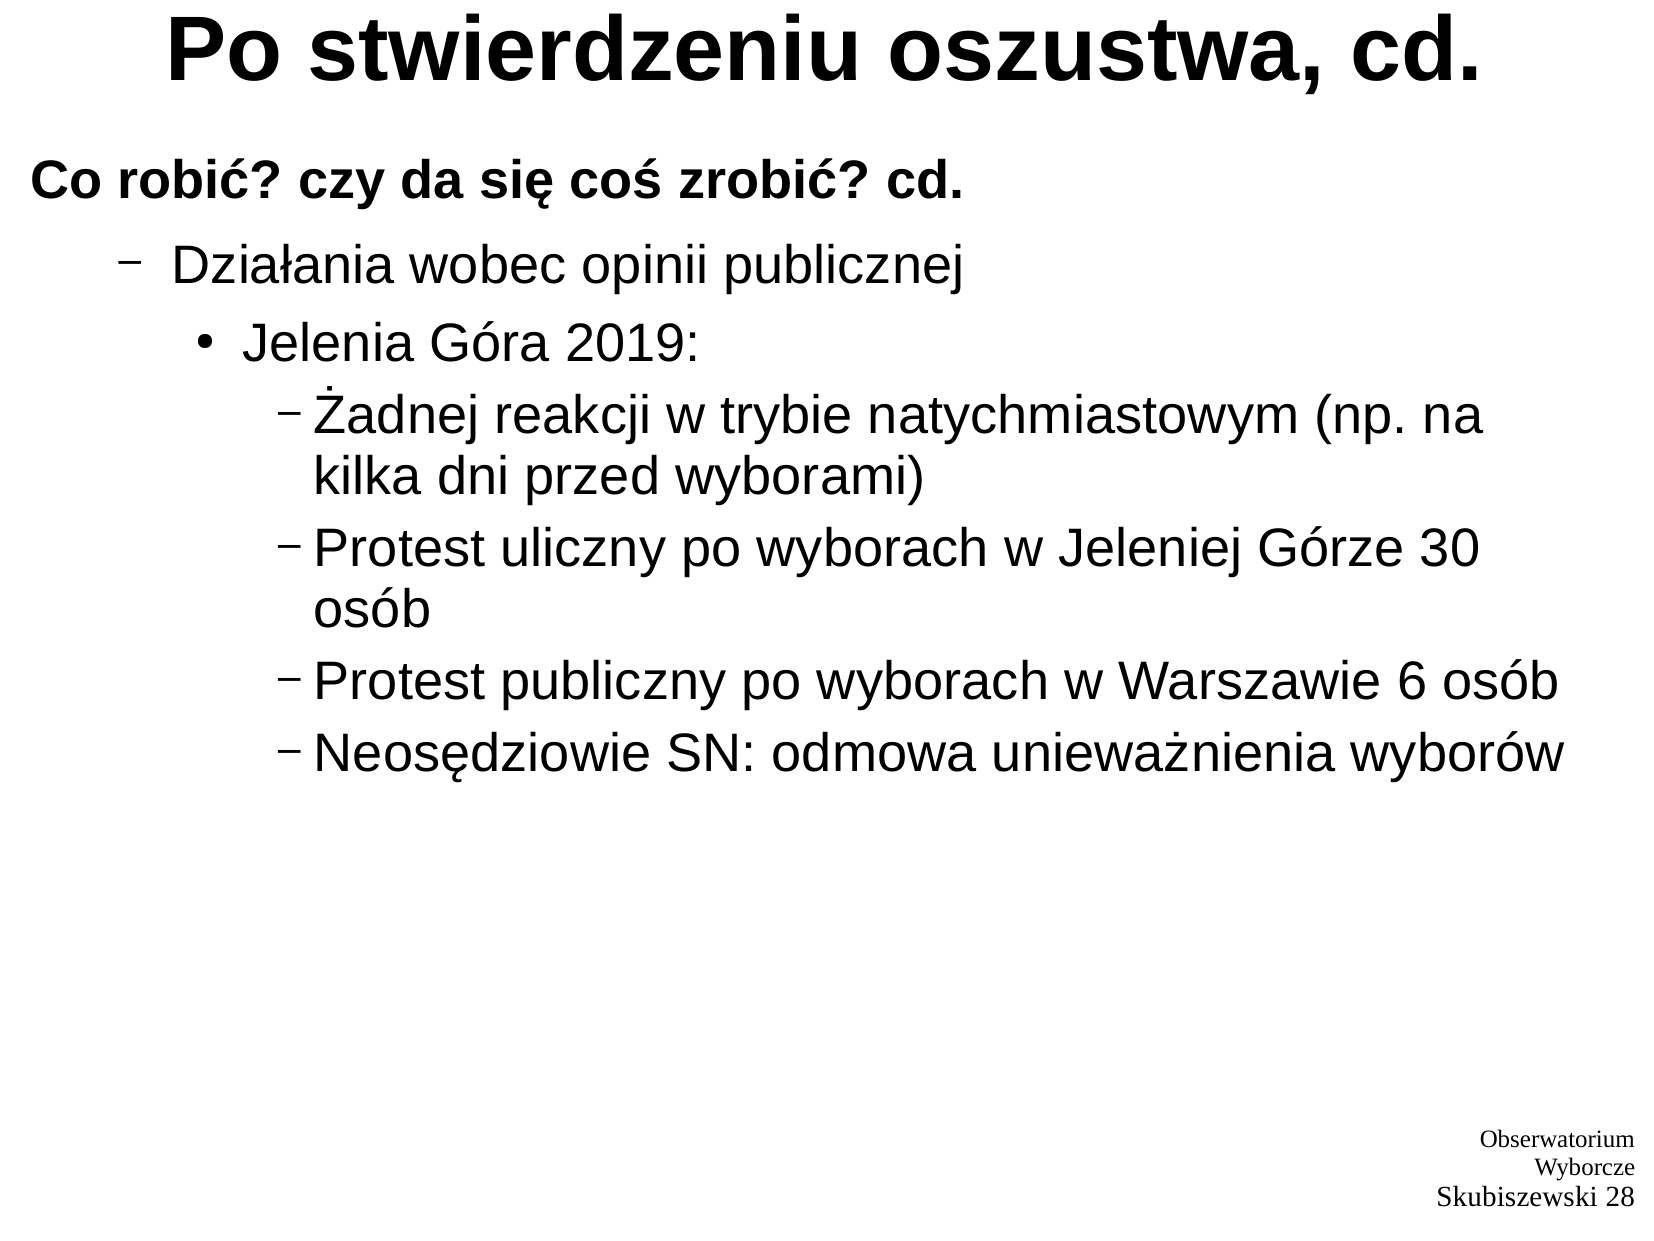

# Po stwierdzeniu oszustwa, cd.
Co robić? czy da się coś zrobić? cd.
Działania wobec opinii publicznej
Jelenia Góra 2019:
Żadnej reakcji w trybie natychmiastowym (np. na kilka dni przed wyborami)
Protest uliczny po wyborach w Jeleniej Górze 30 osób
Protest publiczny po wyborach w Warszawie 6 osób
Neosędziowie SN: odmowa unieważnienia wyborów
28